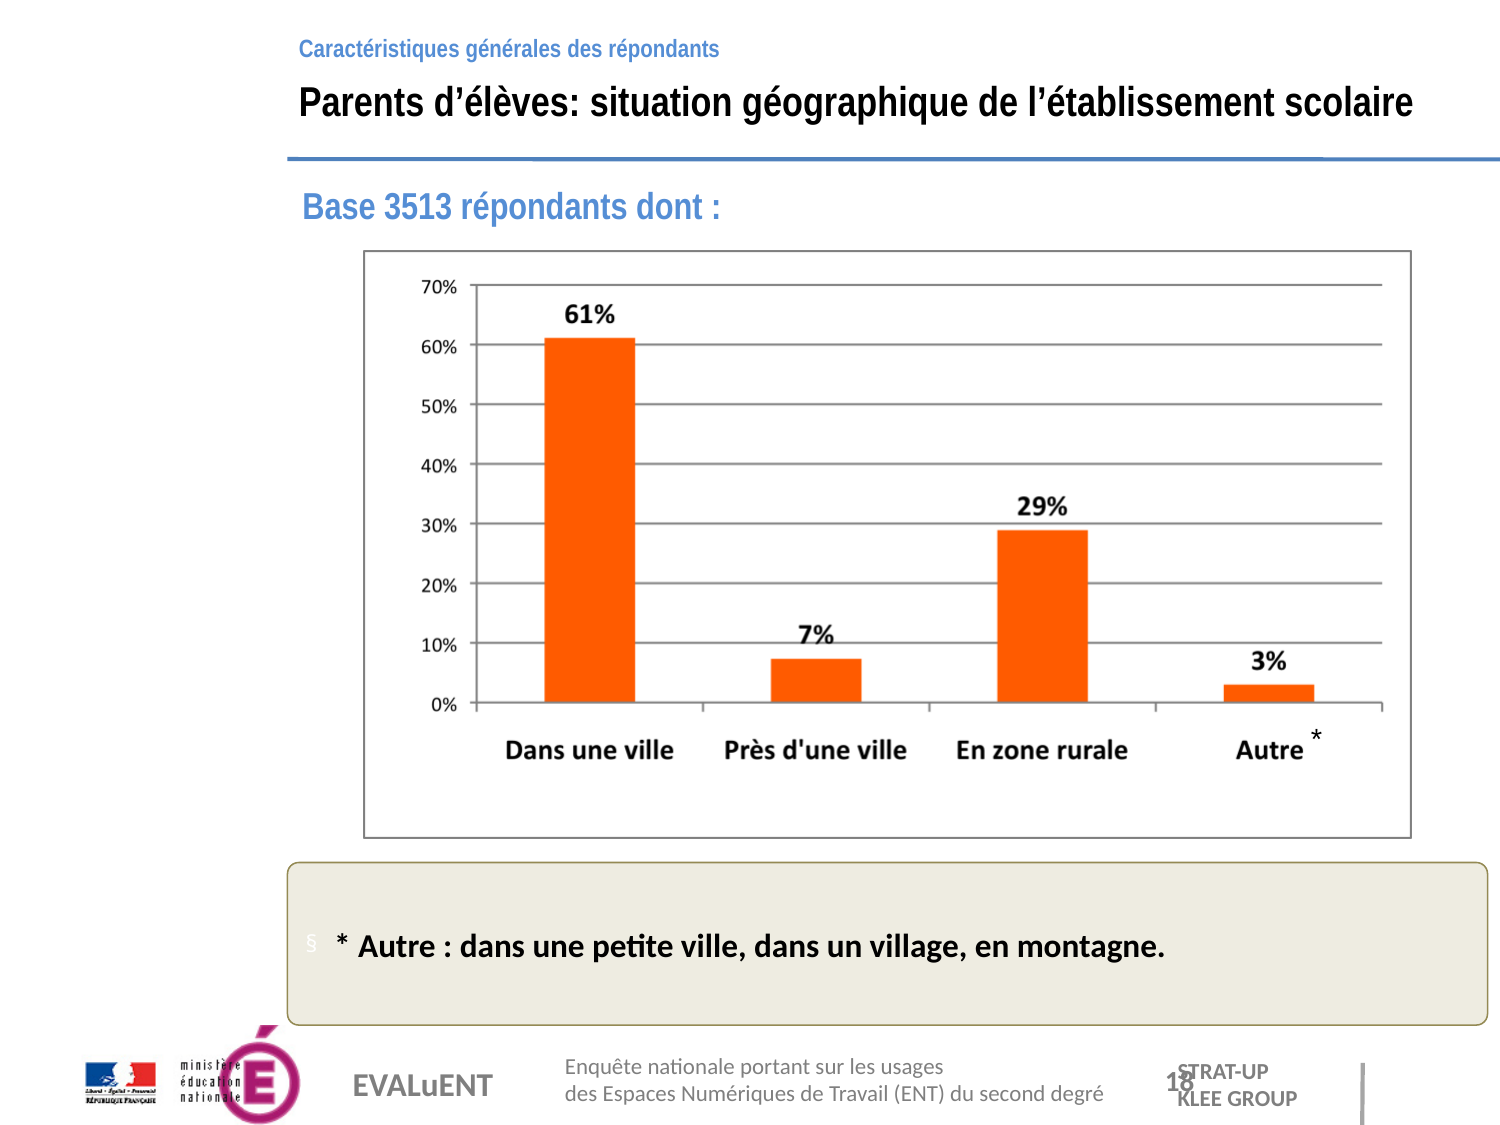

Caractéristiques générales des répondants
Parents d’élèves: situation géographique de l’établissement scolaire
Base 3513 répondants dont :
*
* Autre : dans une petite ville, dans un village, en montagne.